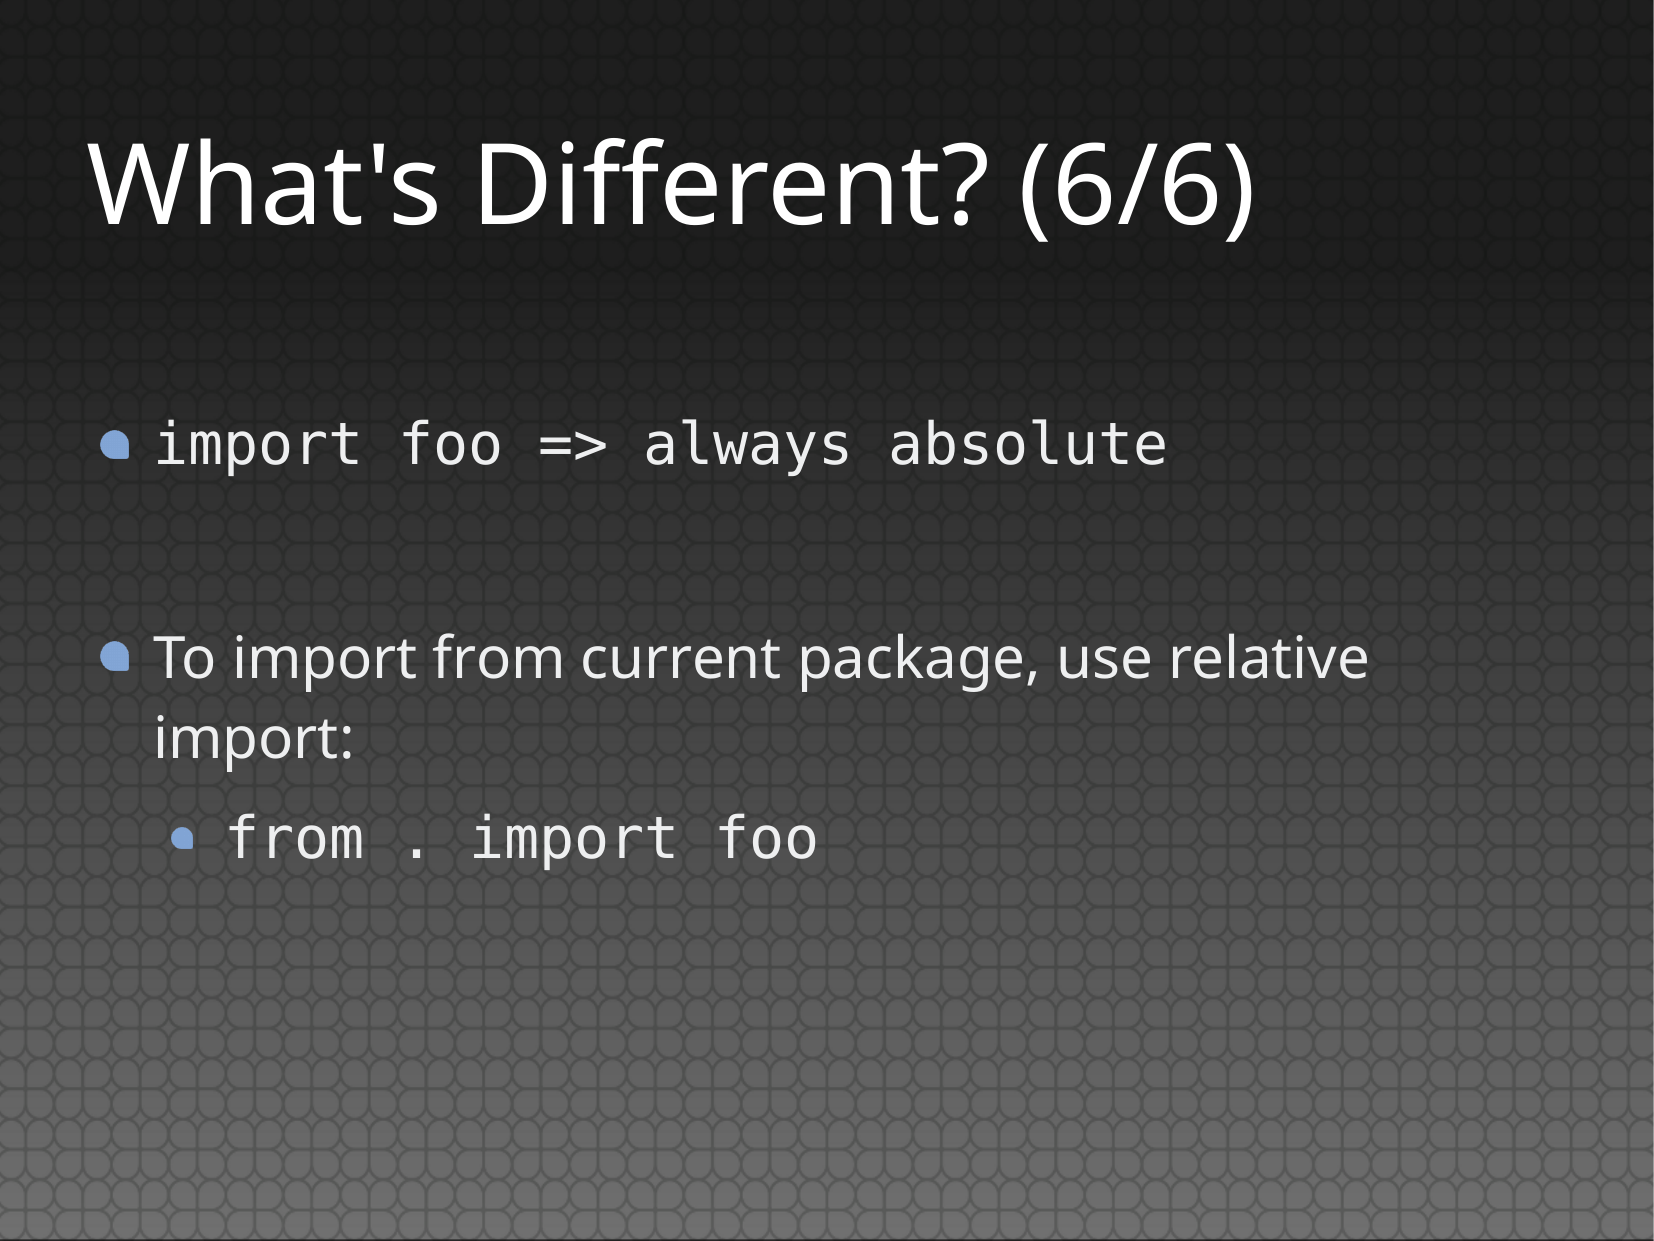

# What's Different? (6/6)
import foo => always absolute
To import from current package, use relative import:
from . import foo